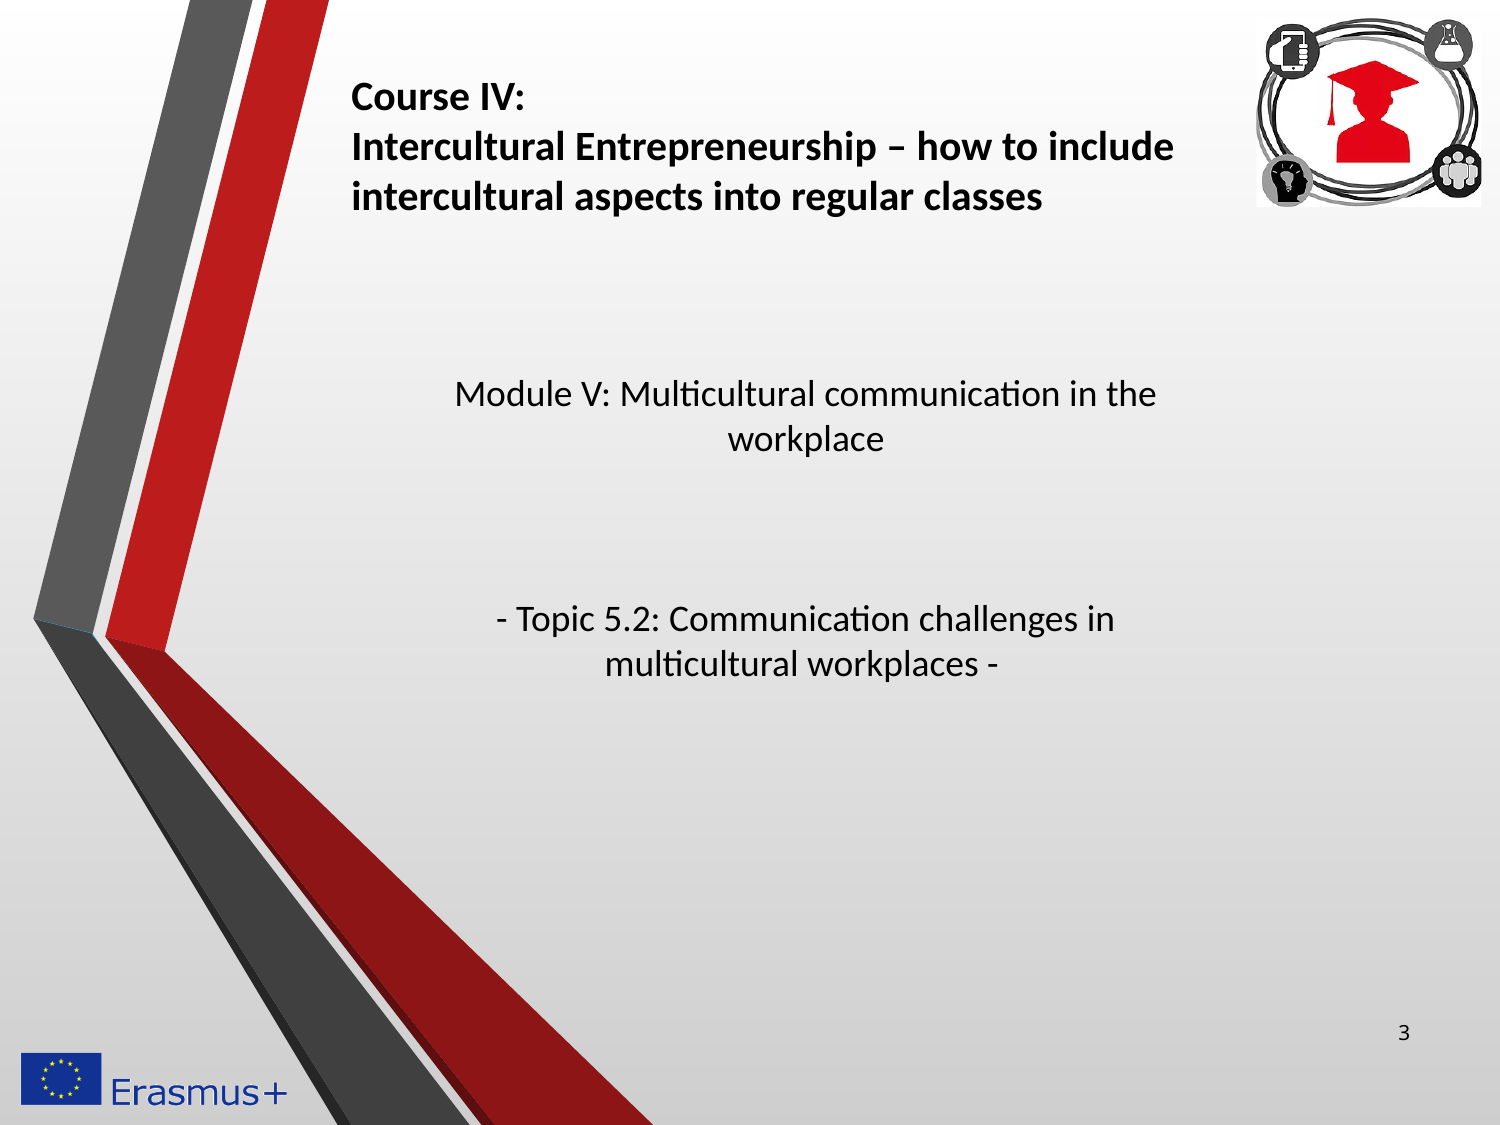

Course IV:
Intercultural Entrepreneurship – how to include intercultural aspects into regular classes
Module V: Multicultural communication in the workplace
- Topic 5.2: Communication challenges in multicultural workplaces -